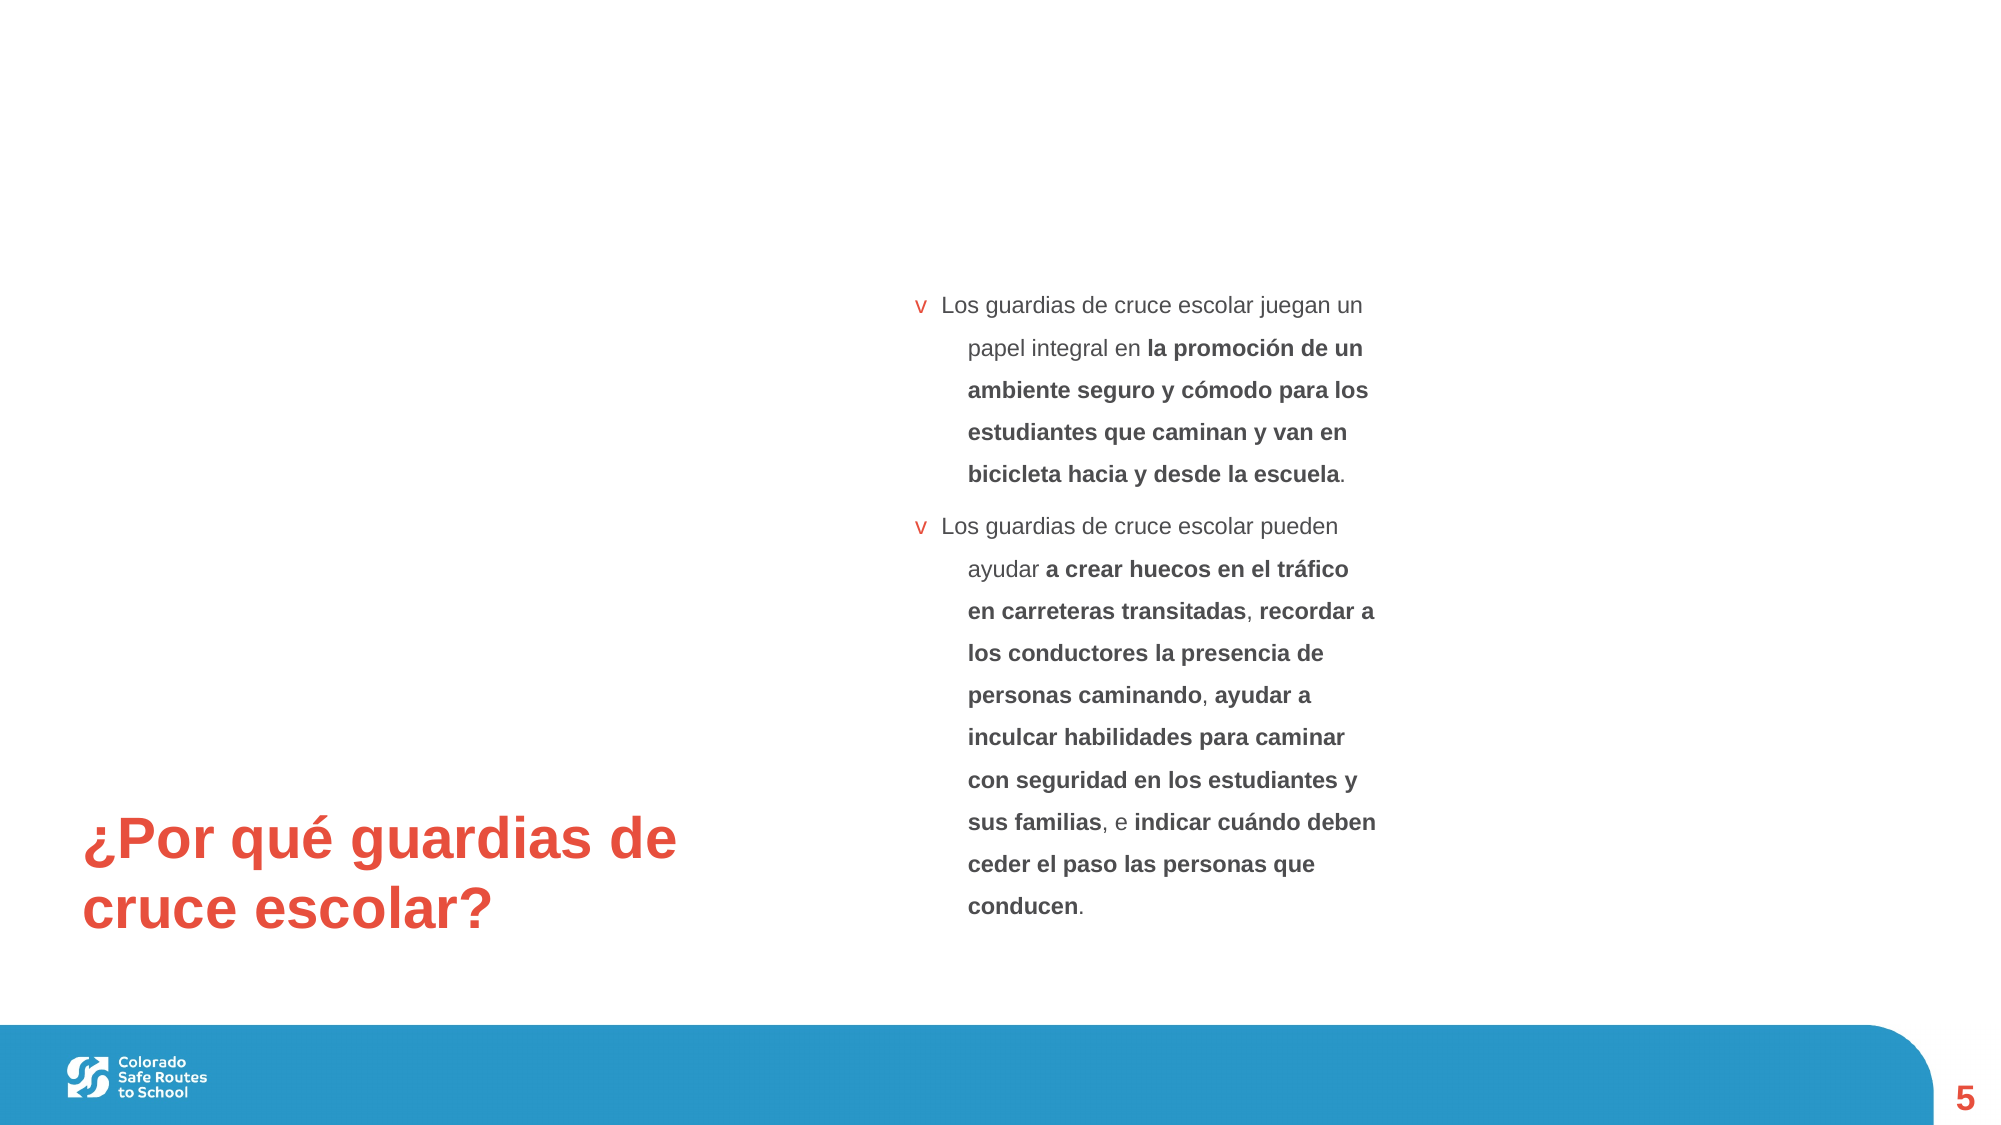

# ¿Por qué guardias de cruce escolar?
Los guardias de cruce escolar juegan un papel integral en la promoción de un ambiente seguro y cómodo para los estudiantes que caminan y van en bicicleta hacia y desde la escuela.
Los guardias de cruce escolar pueden ayudar a crear huecos en el tráfico en carreteras transitadas, recordar a los conductores la presencia de personas caminando, ayudar a inculcar habilidades para caminar con seguridad en los estudiantes y sus familias, e indicar cuándo deben ceder el paso las personas que conducen.
5